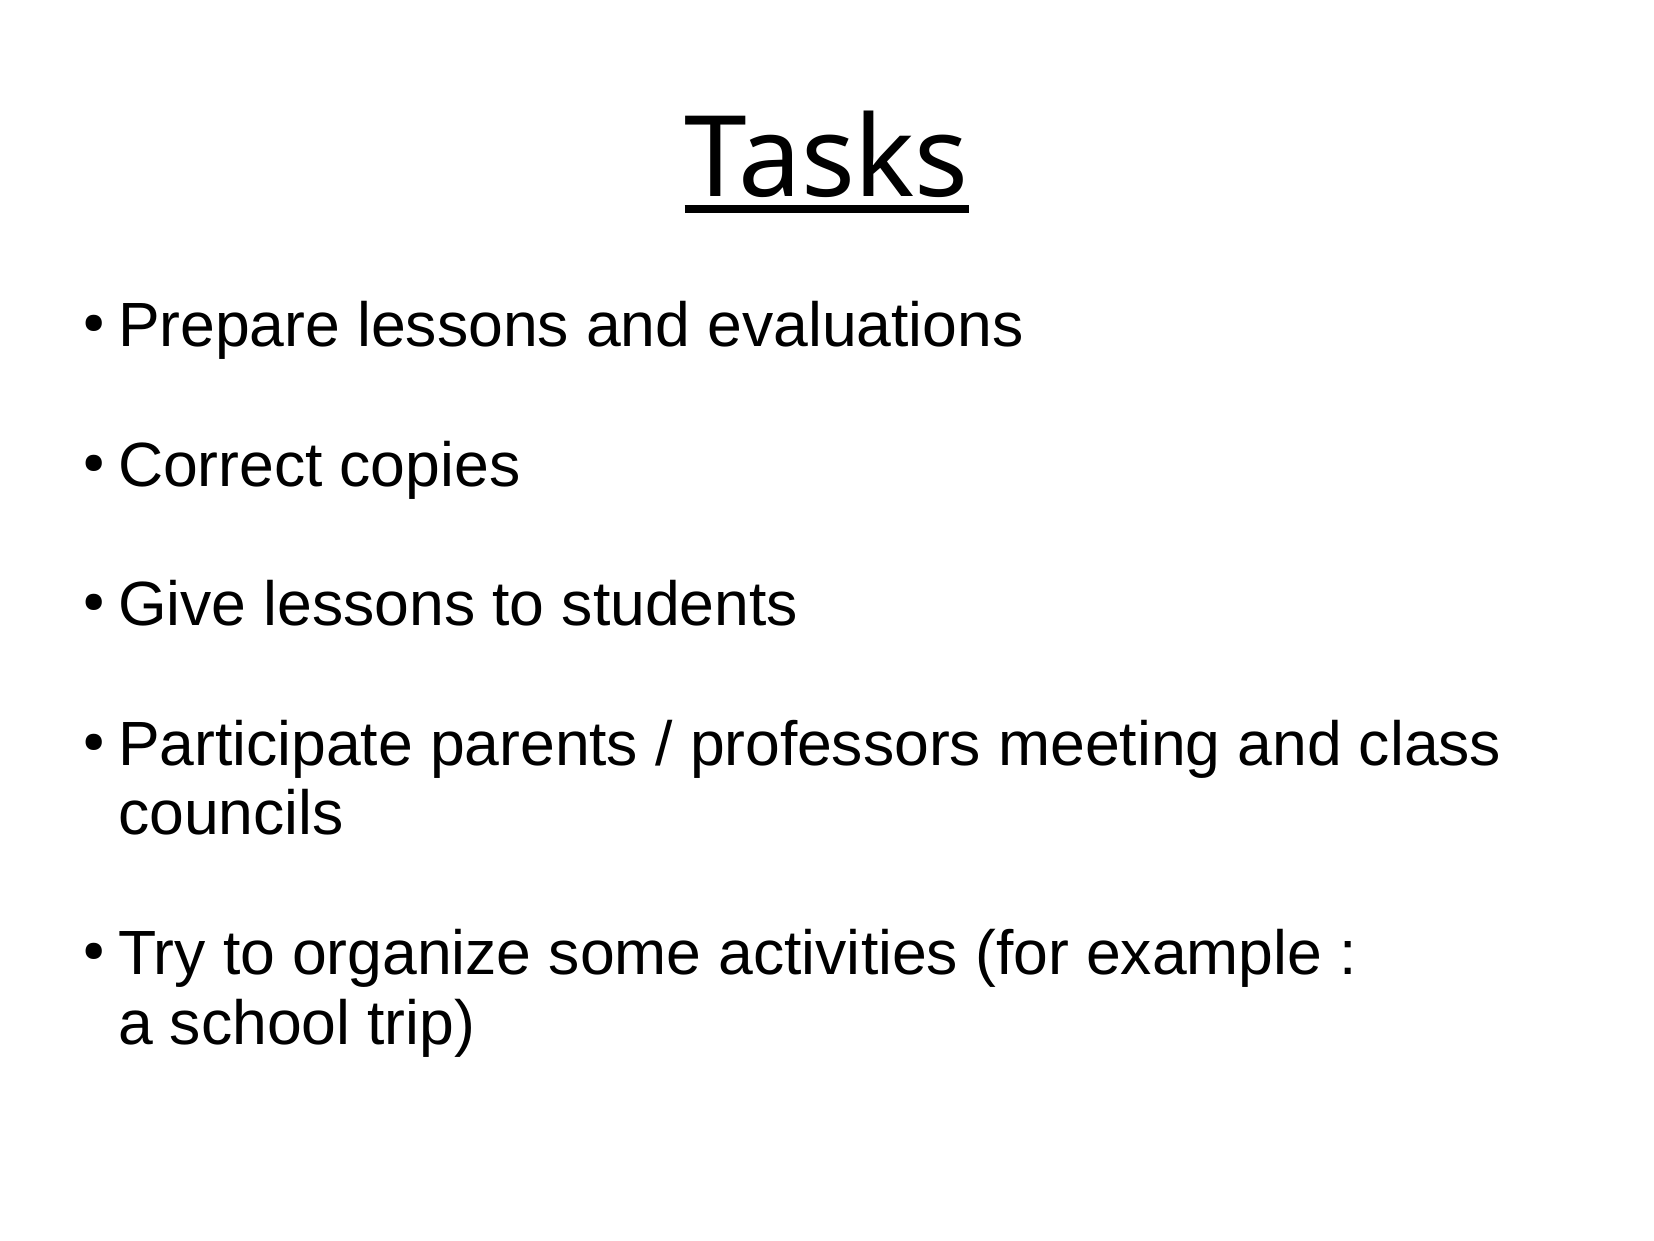

# Tasks
Prepare lessons and evaluations
Correct copies
Give lessons to students
Participate parents / professors meeting and class councils
Try to organize some activities (for example :
a school trip)